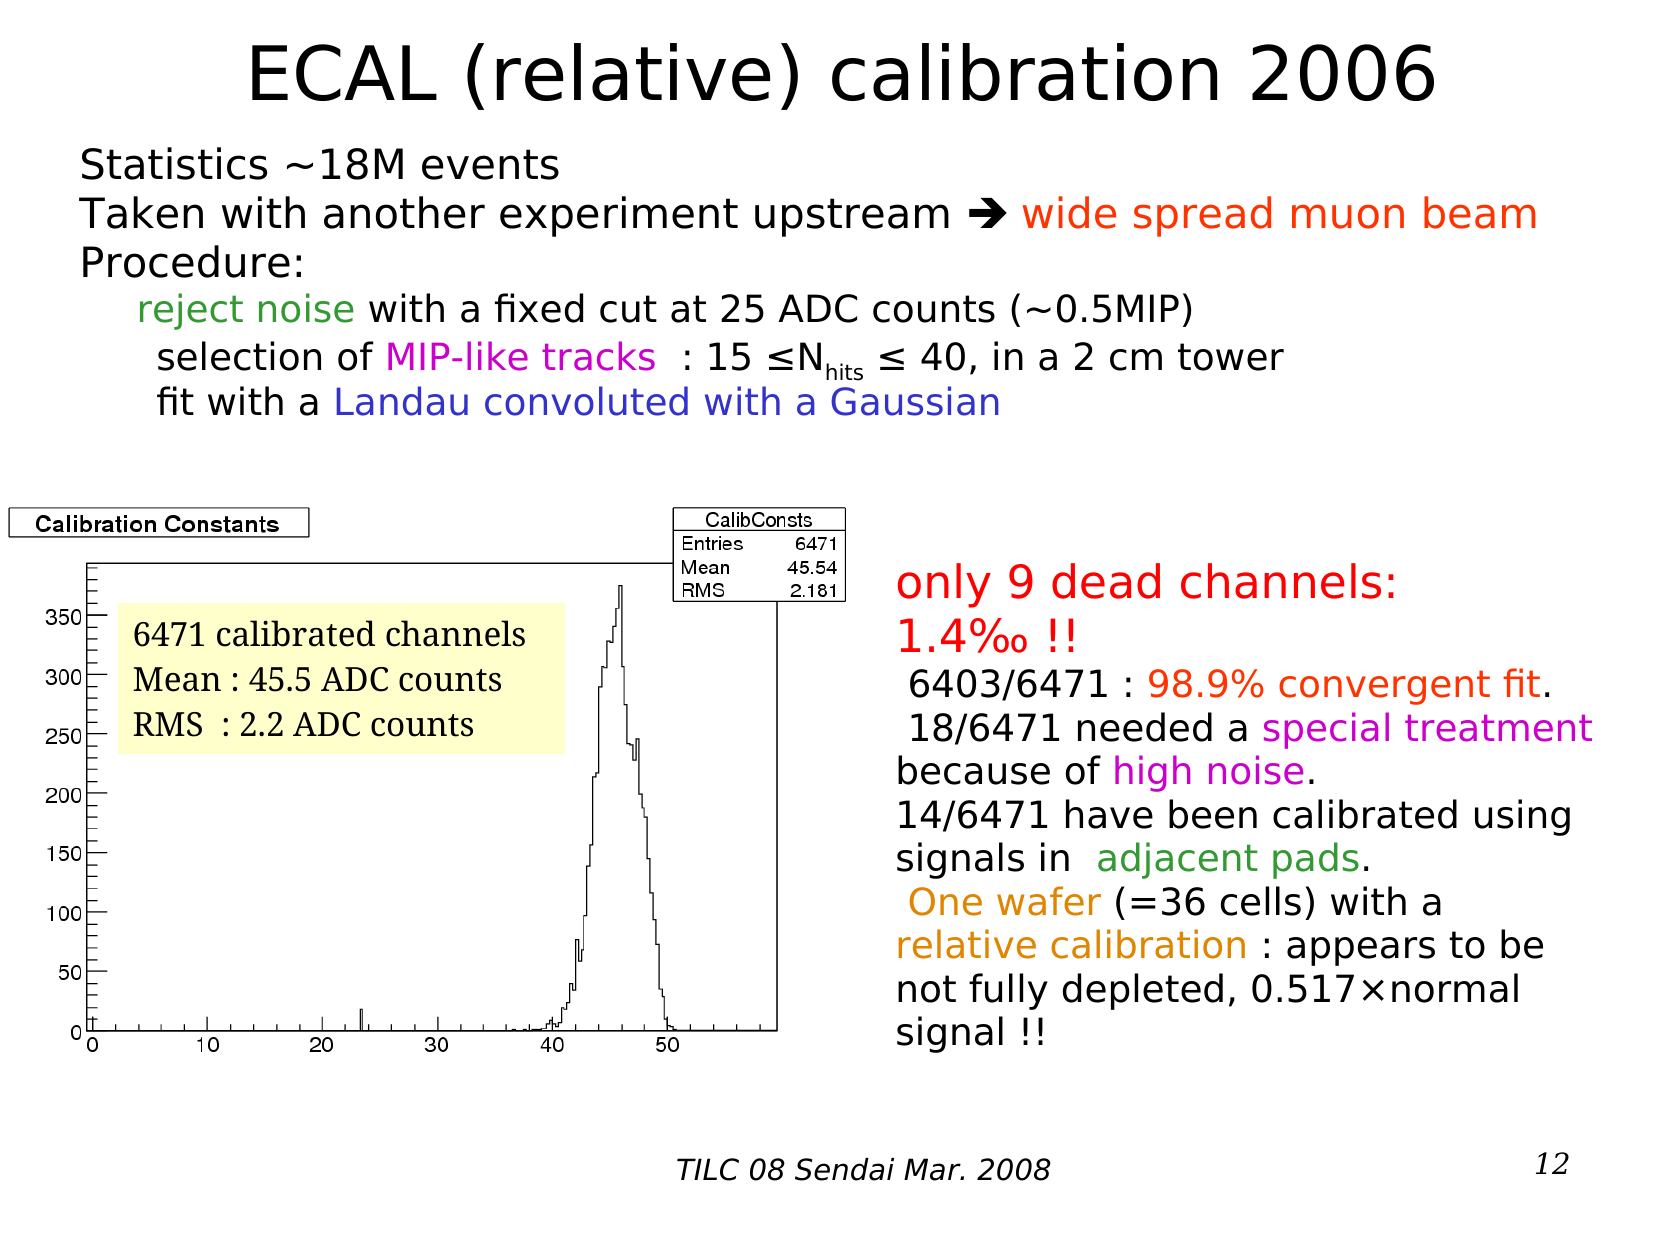

# ECAL (relative) calibration 2006
Statistics ~18M events
Taken with another experiment upstream  wide spread muon beam
Procedure:
reject noise with a fixed cut at 25 ADC counts (~0.5MIP)
selection of MIP-like tracks : 15 ≤Nhits ≤ 40, in a 2 cm tower
fit with a Landau convoluted with a Gaussian
only 9 dead channels: 1.4‰ !!
 6403/6471 : 98.9% convergent fit.
 18/6471 needed a special treatment because of high noise.
14/6471 have been calibrated using signals in adjacent pads.
 One wafer (=36 cells) with a relative calibration : appears to be not fully depleted, 0.517×normal signal !!
6471 calibrated channels
Mean : 45.5 ADC counts
RMS : 2.2 ADC counts
June 1st, 2007
12
LCWS 2007 ----- Hamburg ----- A.-M. Magnan (IC London)